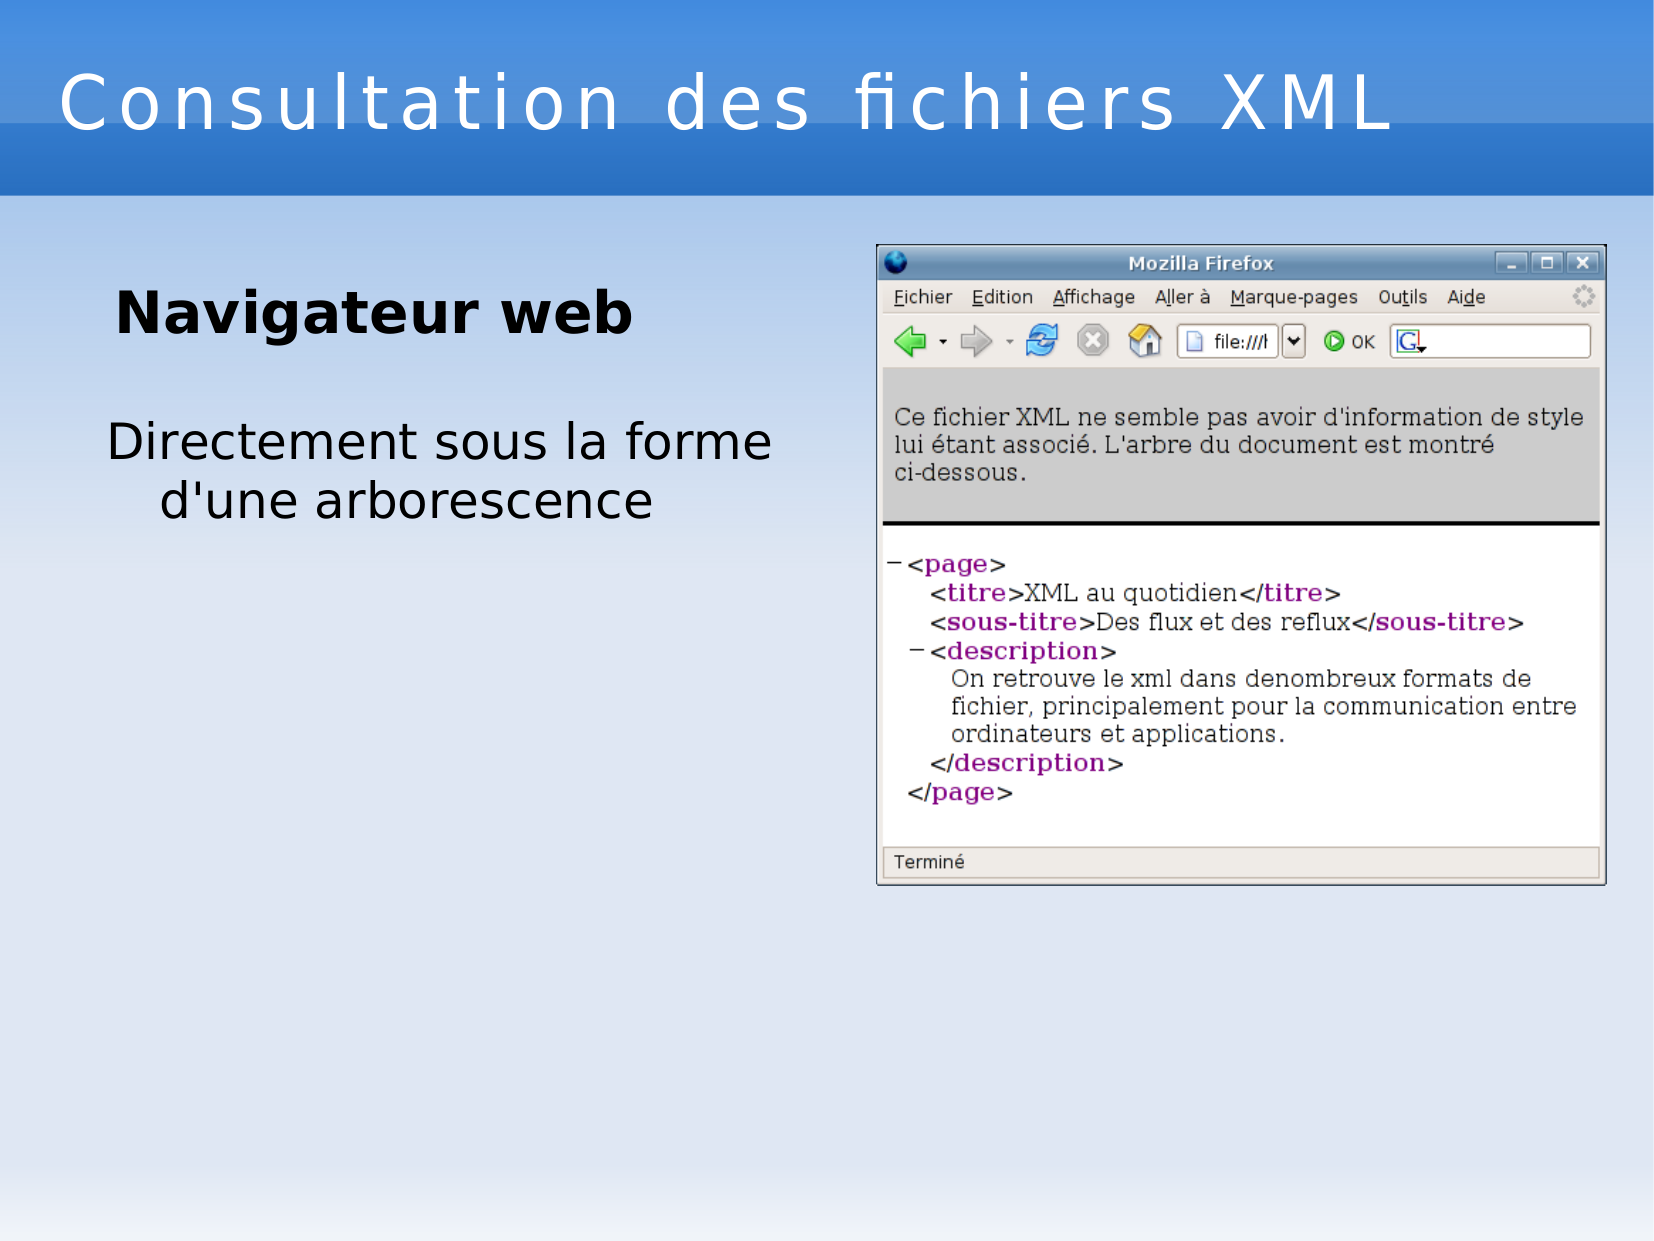

# Consultation des fichiers XML
Navigateur web
Directement sous la forme d'une arborescence